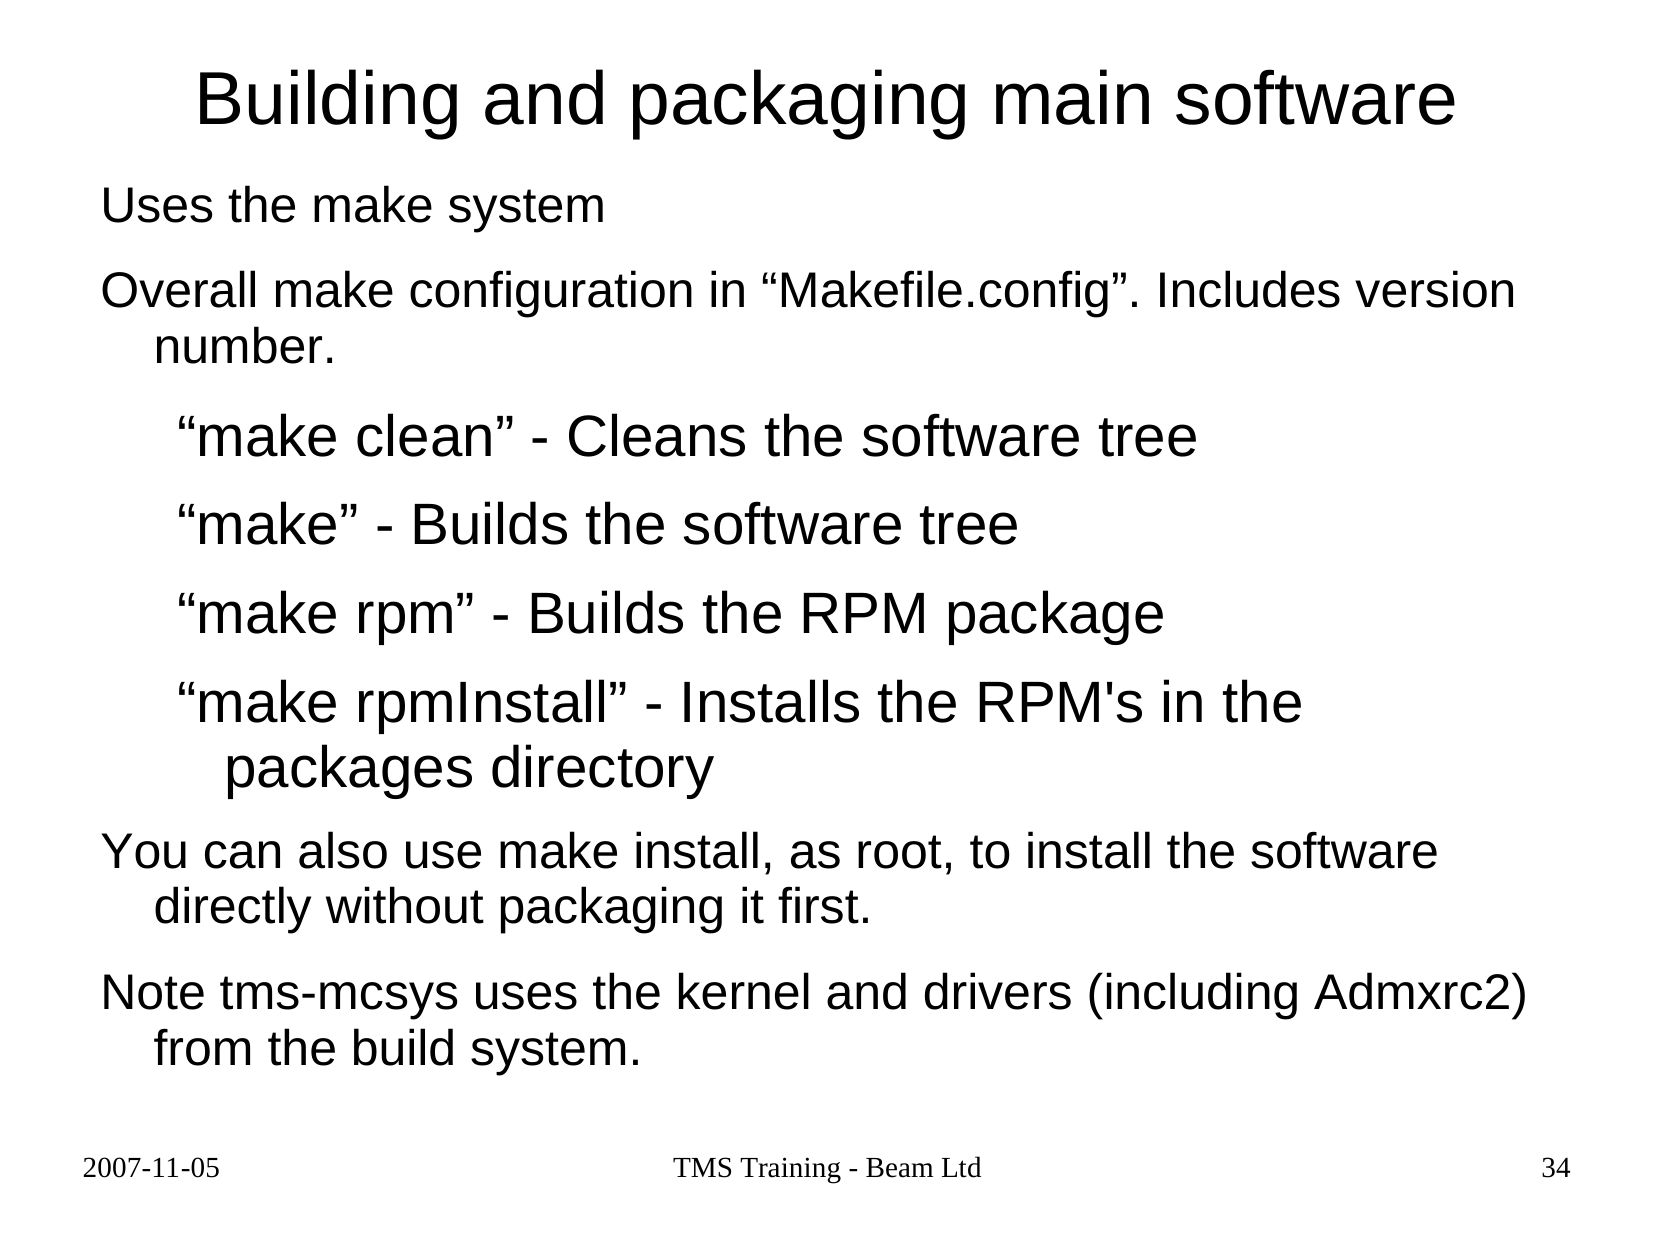

# Building and packaging main software
Uses the make system
Overall make configuration in “Makefile.config”. Includes version number.
“make clean” - Cleans the software tree
“make” - Builds the software tree
“make rpm” - Builds the RPM package
“make rpmInstall” - Installs the RPM's in the packages directory
You can also use make install, as root, to install the software directly without packaging it first.
Note tms-mcsys uses the kernel and drivers (including Admxrc2) from the build system.
34